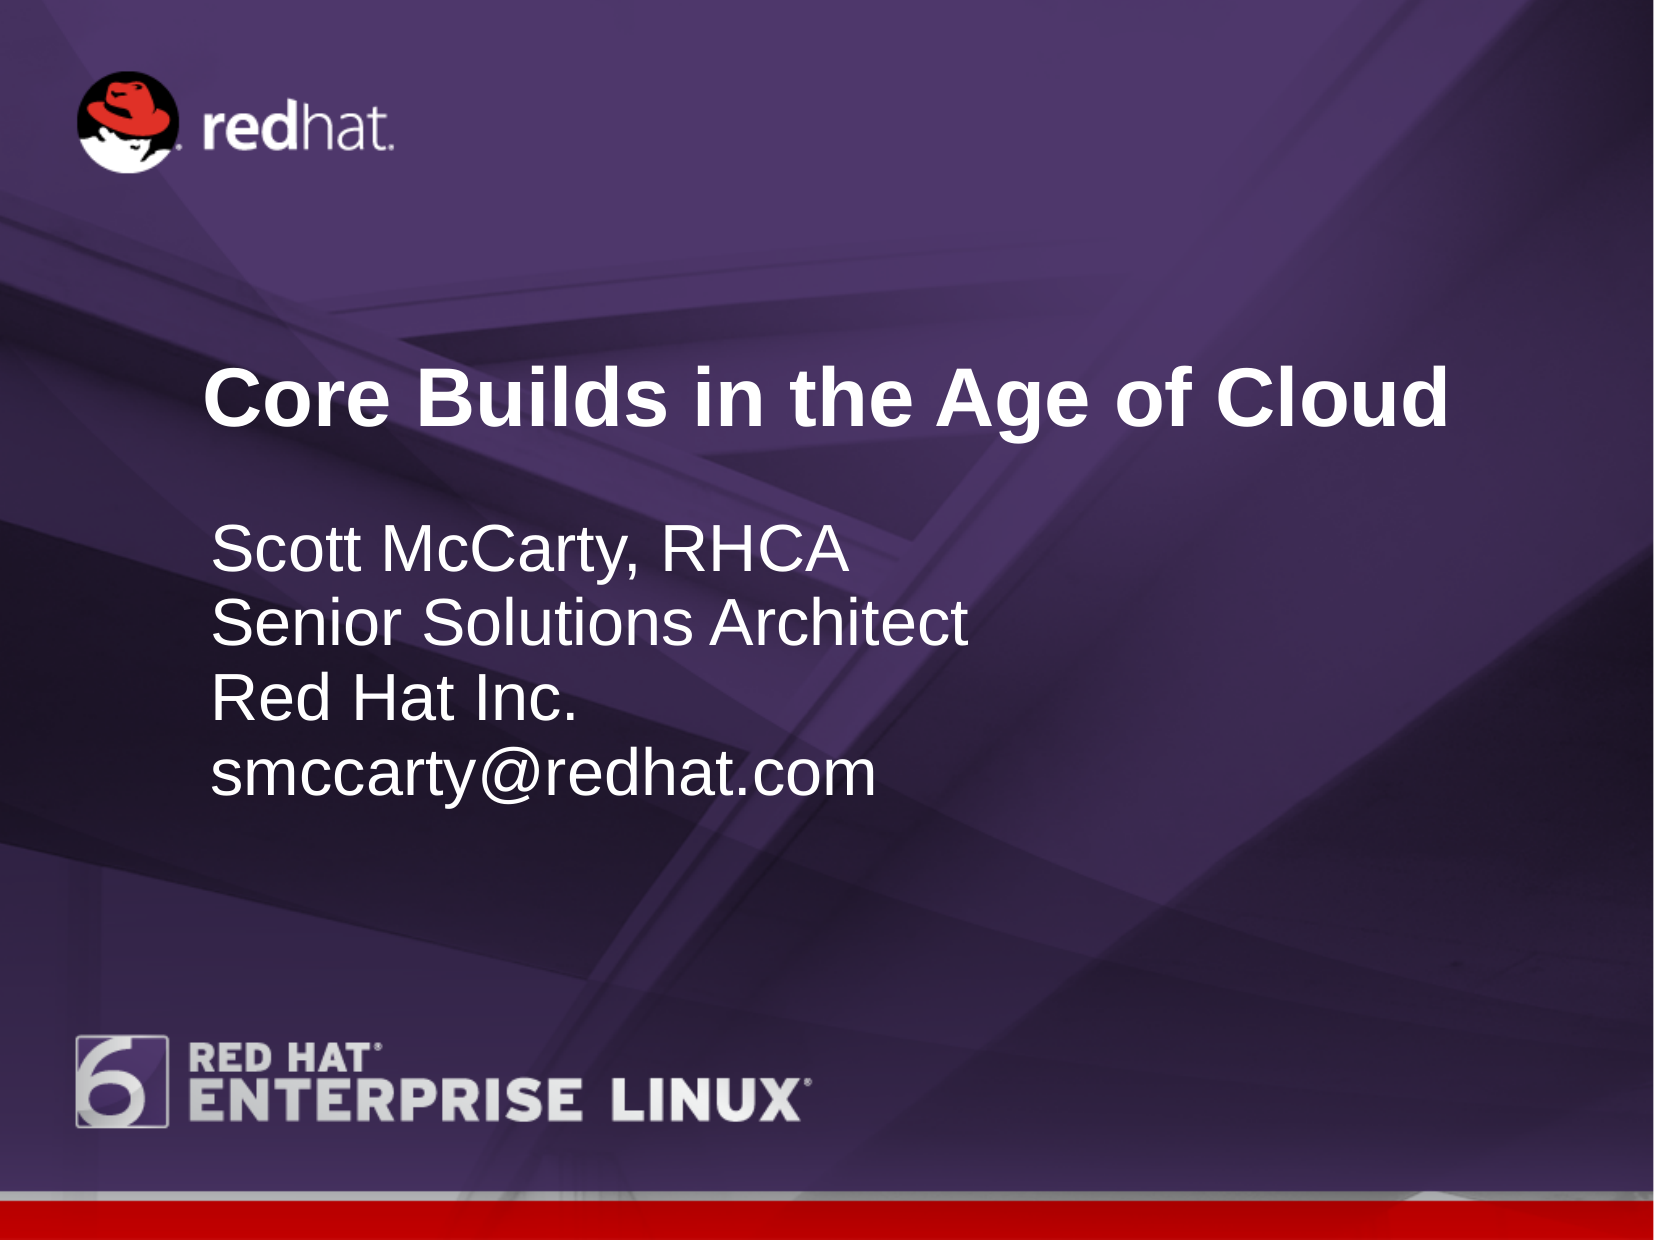

Core Builds in the Age of Cloud
Scott McCarty, RHCA
Senior Solutions Architect
Red Hat Inc.
smccarty@redhat.com